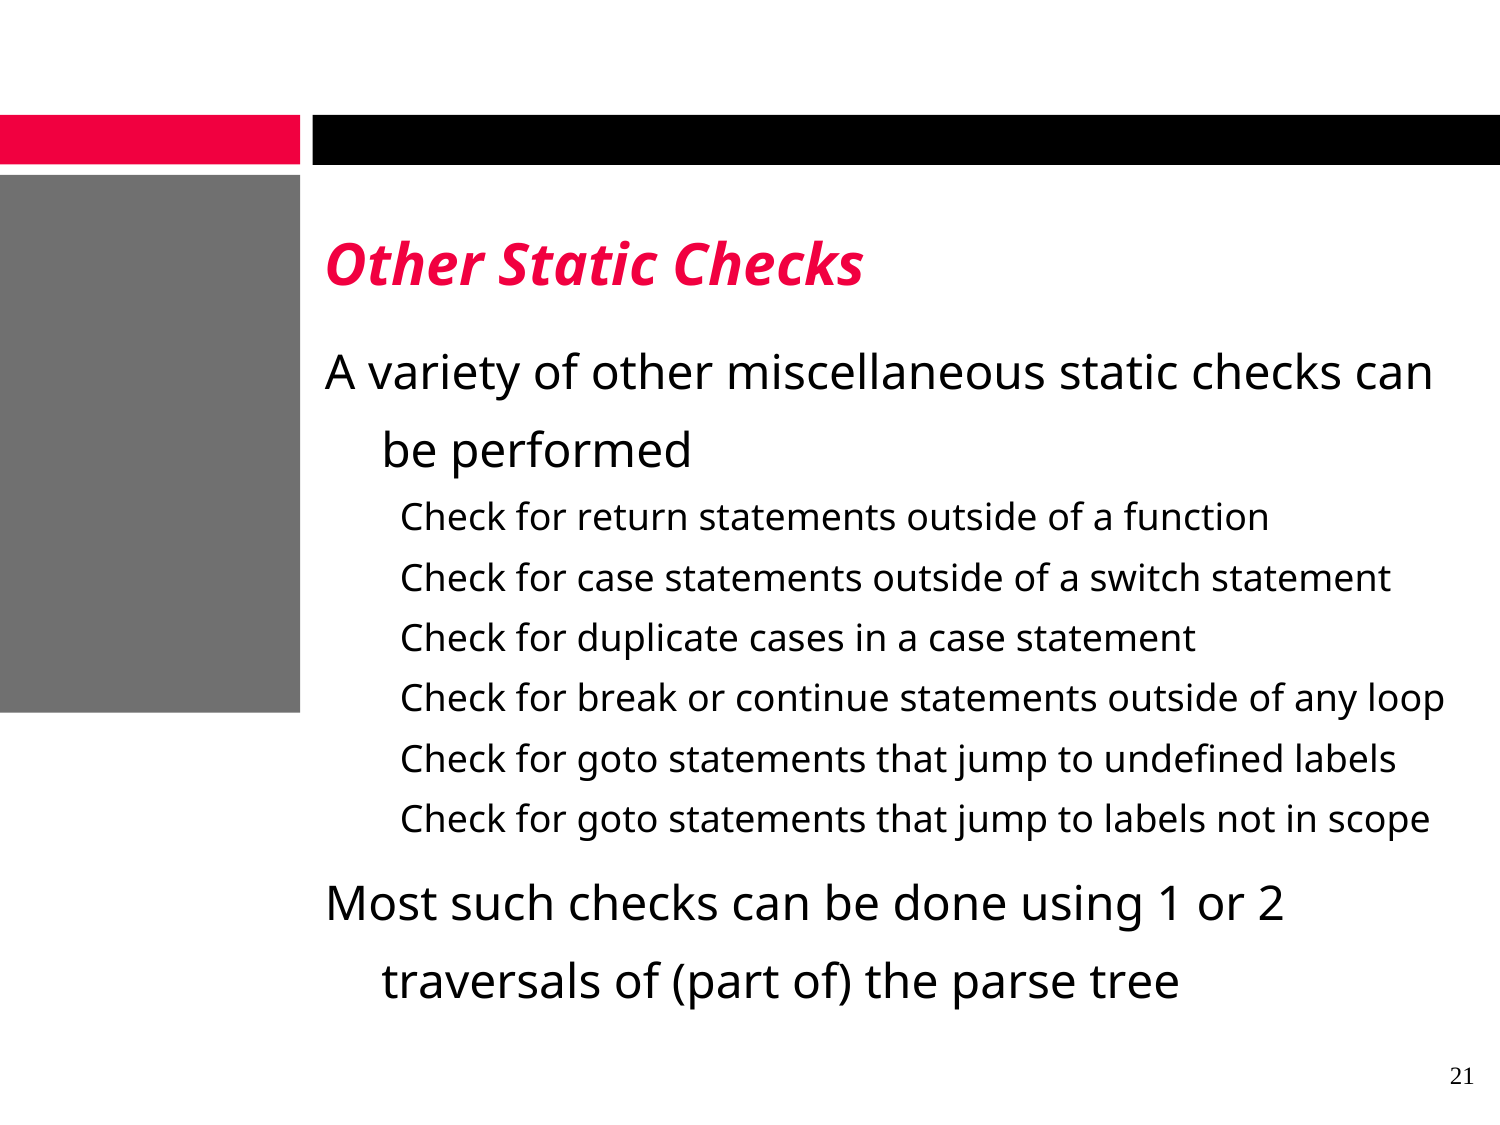

# Other Static Checks
A variety of other miscellaneous static checks can be performed
Check for return statements outside of a function
Check for case statements outside of a switch statement
Check for duplicate cases in a case statement
Check for break or continue statements outside of any loop
Check for goto statements that jump to undefined labels
Check for goto statements that jump to labels not in scope
Most such checks can be done using 1 or 2 traversals of (part of) the parse tree
21